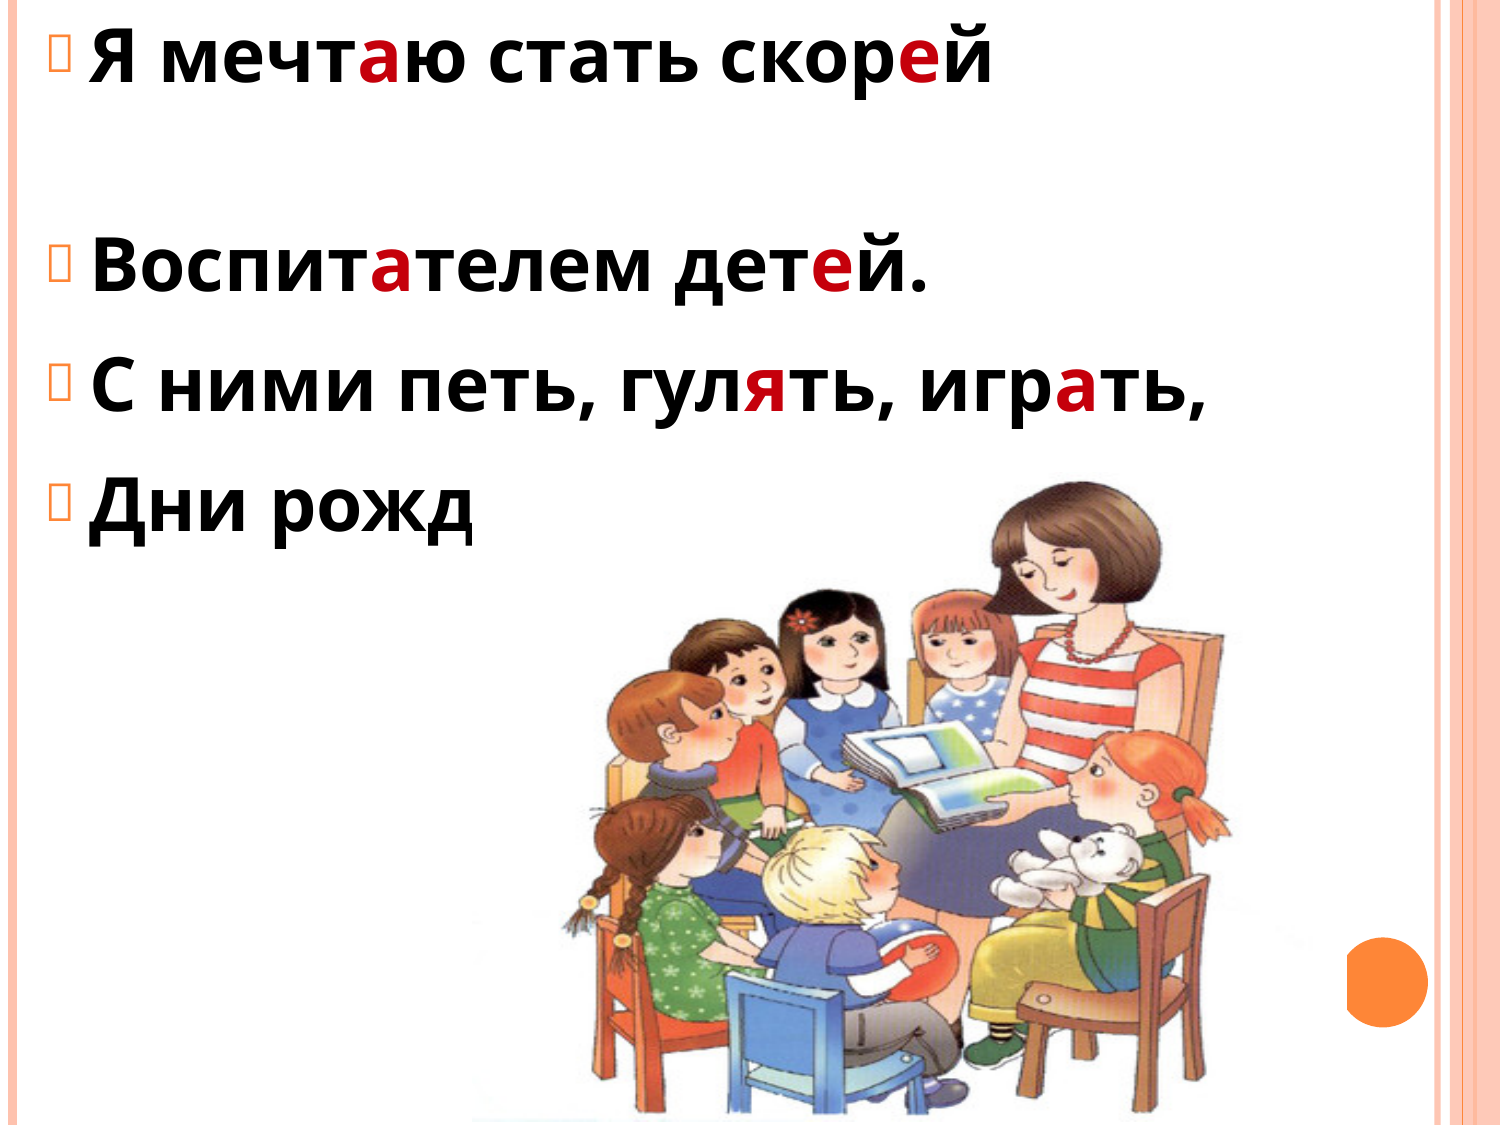

Я мечтаю стать скорей
Воспитателем детей.
С ними петь, гулять, играть,
Дни рожденья отмечать.
#